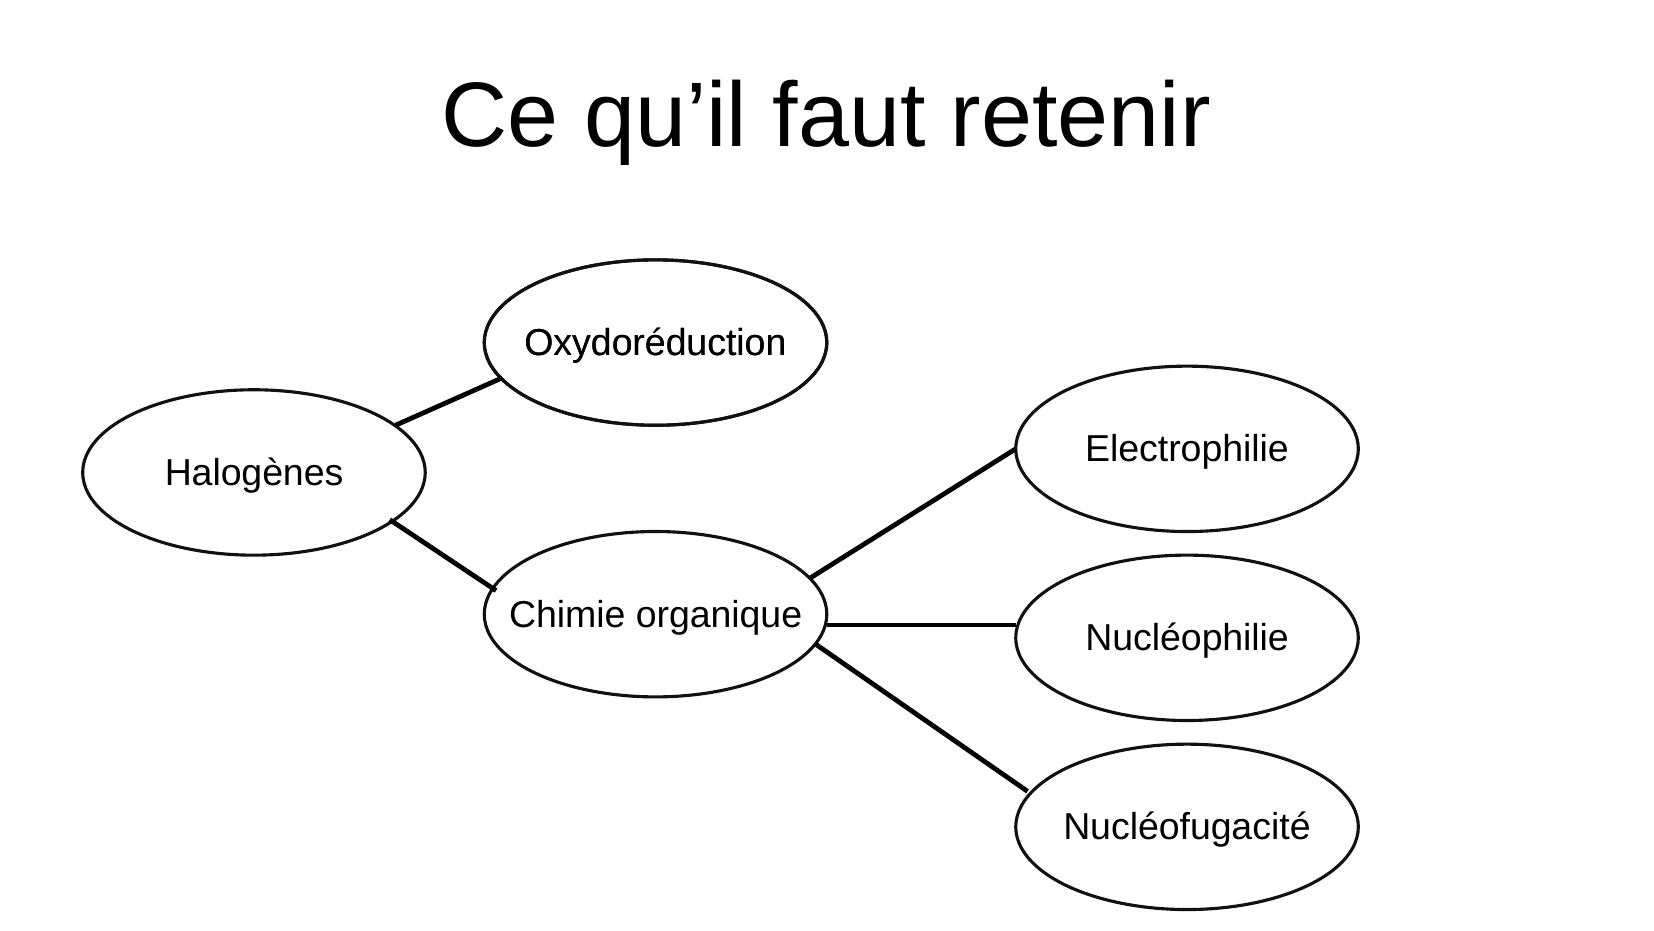

# Ce qu’il faut retenir
Oxydoreduction
Oxydoréduction
Electrophilie
Halogènes
Chimie organique
Nucléophilie
Nucléofugacité